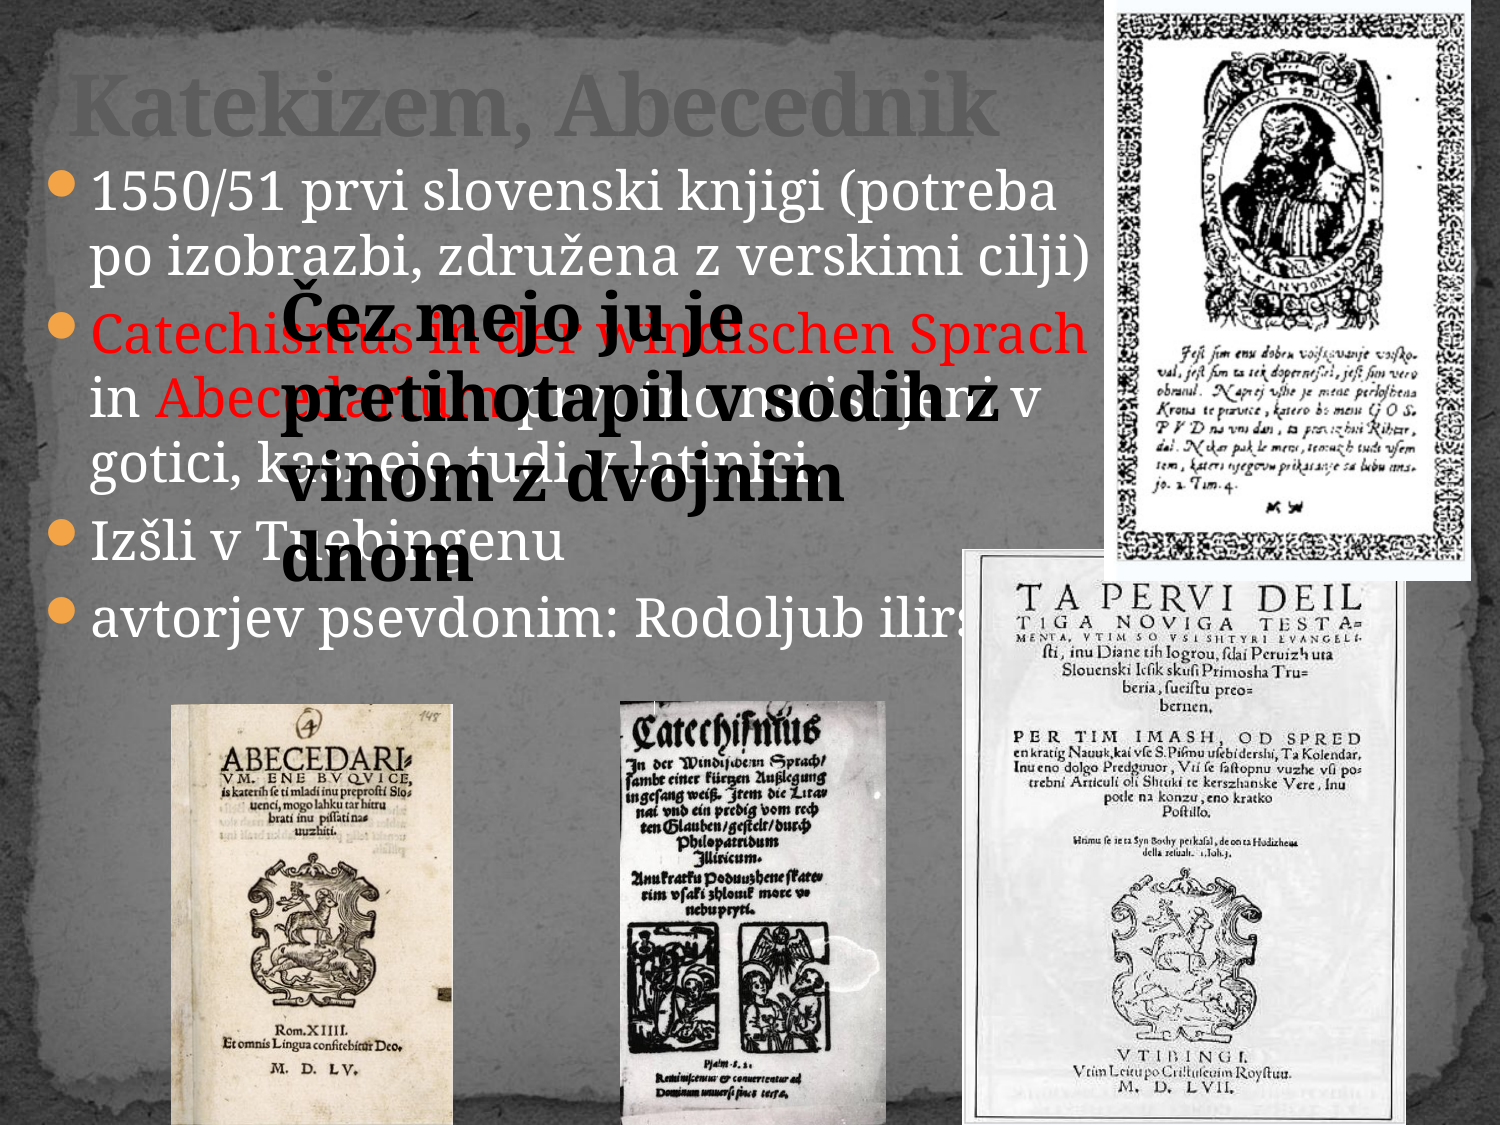

Katekizem, Abecednik
# 1550/51 prvi slovenski knjigi (potreba po izobrazbi, združena z verskimi cilji)
Catechismus in der windischen Sprach in Abecedarium prvotno natisnjeni v gotici, kasneje tudi v latinici.
Izšli v Tuebingenu
avtorjev psevdonim: Rodoljub ilirski
Čez mejo ju je pretihotapil v sodih z vinom z dvojnim dnom